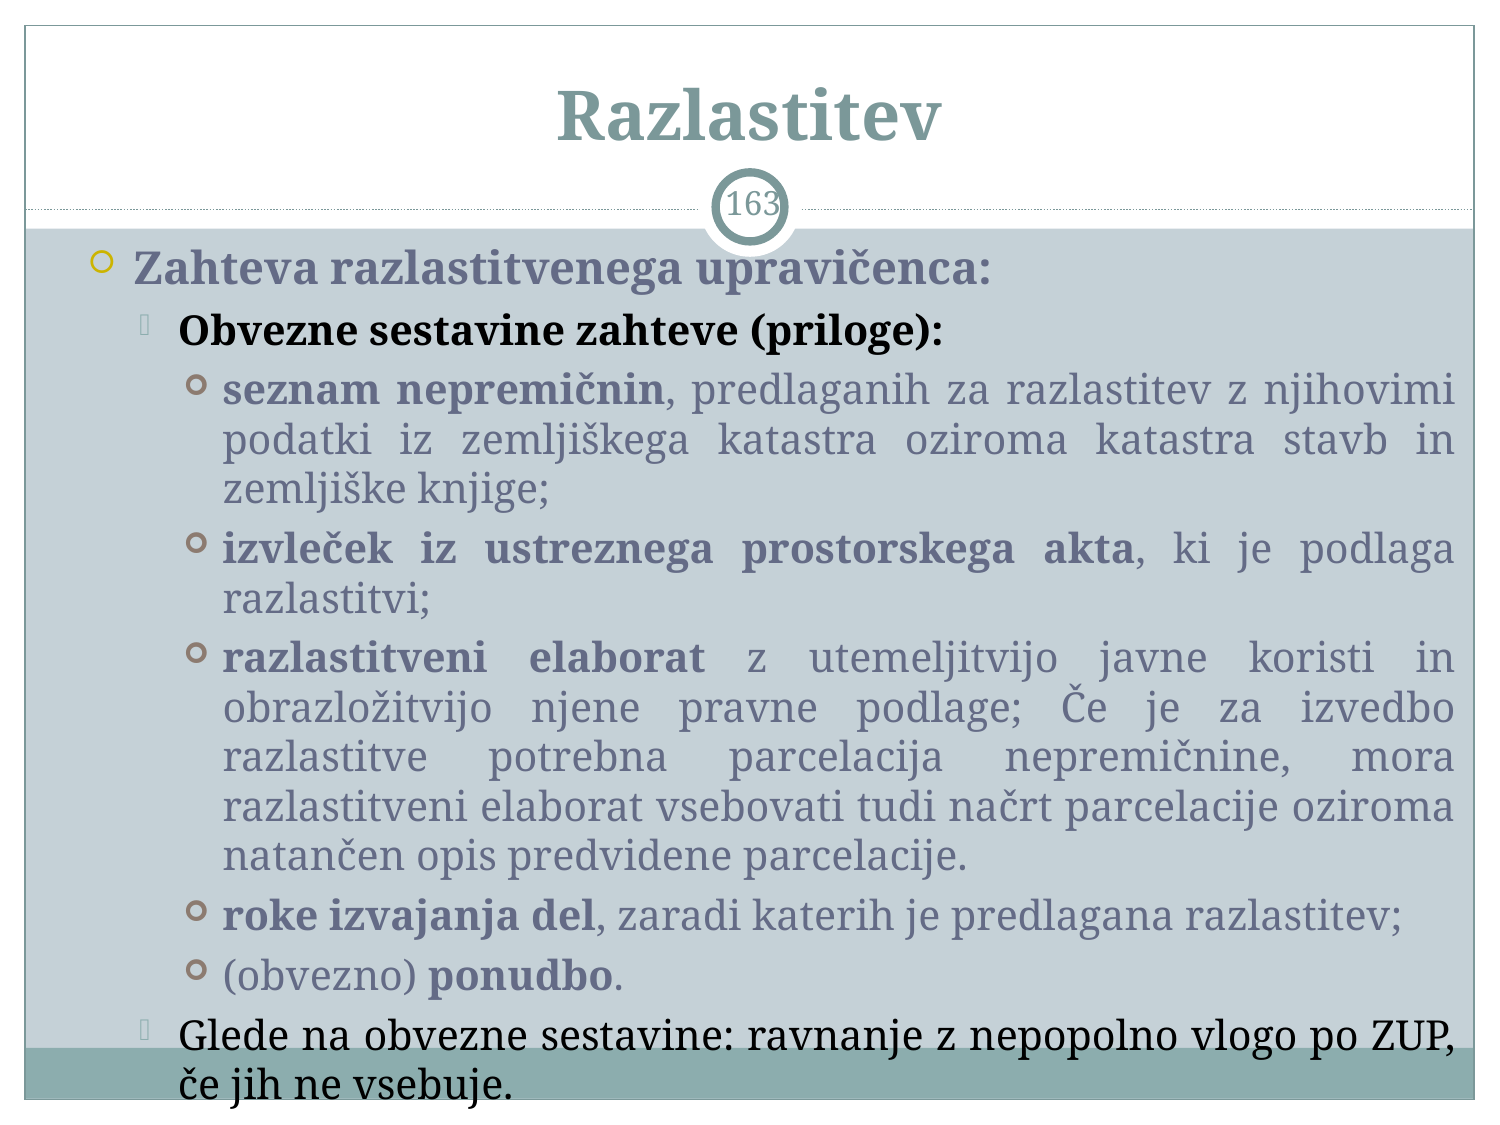

# Razlastitev
Zahteva razlastitvenega upravičenca:
Obvezne sestavine zahteve (priloge):
seznam nepremičnin, predlaganih za razlastitev z njihovimi podatki iz zemljiškega katastra oziroma katastra stavb in zemljiške knjige;
izvleček iz ustreznega prostorskega akta, ki je podlaga razlastitvi;
razlastitveni elaborat z utemeljitvijo javne koristi in obrazložitvijo njene pravne podlage; Če je za izvedbo razlastitve potrebna parcelacija nepremičnine, mora razlastitveni elaborat vsebovati tudi načrt parcelacije oziroma natančen opis predvidene parcelacije.
roke izvajanja del, zaradi katerih je predlagana razlastitev;
(obvezno) ponudbo.
Glede na obvezne sestavine: ravnanje z nepopolno vlogo po ZUP, če jih ne vsebuje.